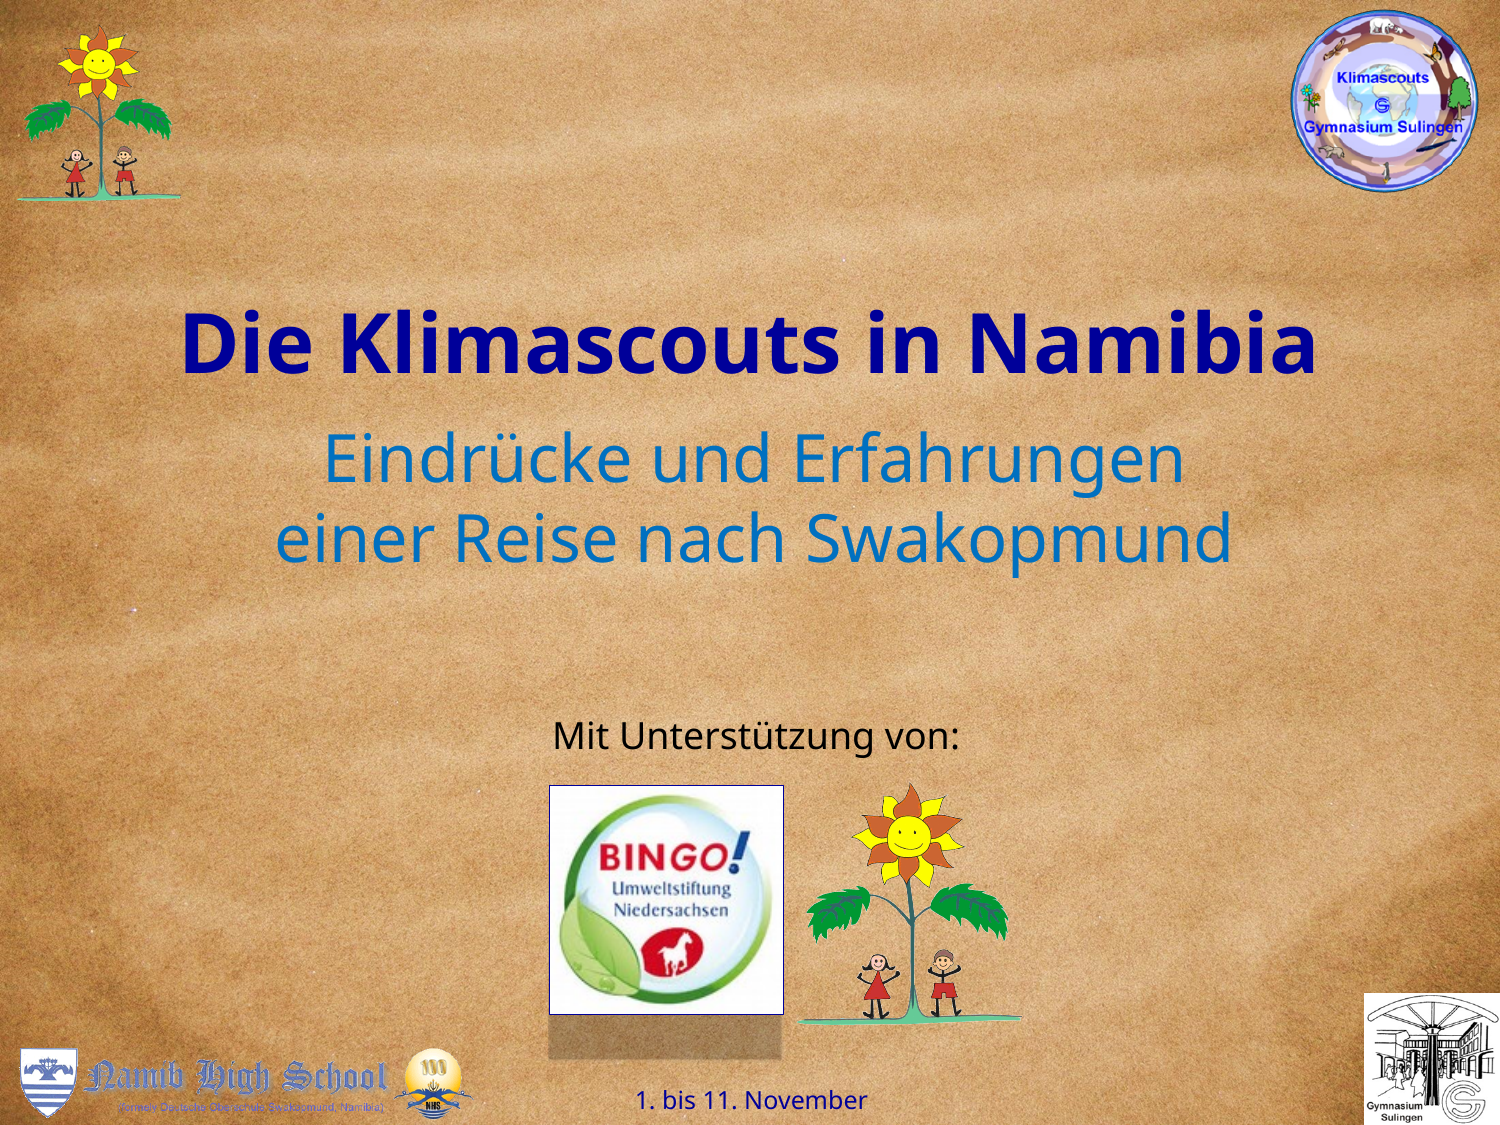

Die Klimascouts in Namibia
Eindrücke und Erfahrungen einer Reise nach Swakopmund
Mit Unterstützung von: